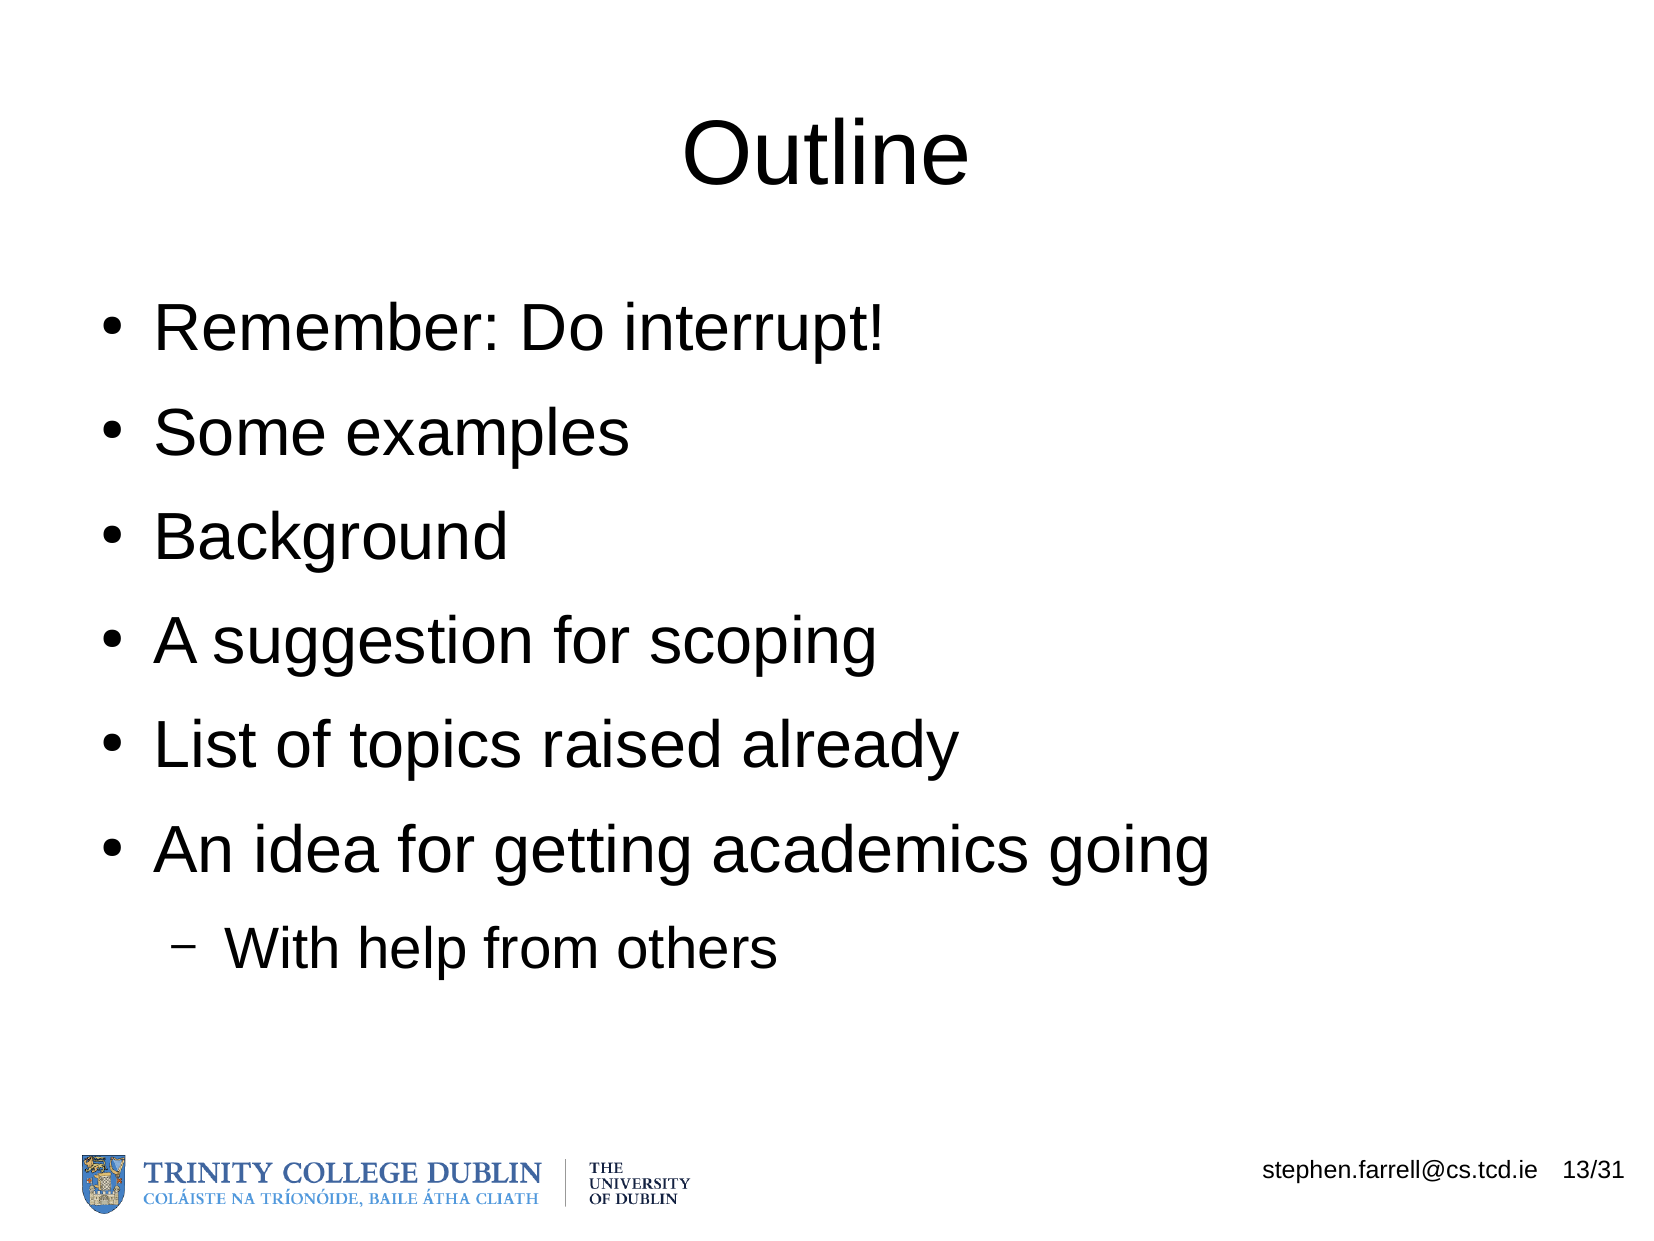

Outline
# Remember: Do interrupt!
Some examples
Background
A suggestion for scoping
List of topics raised already
An idea for getting academics going
With help from others